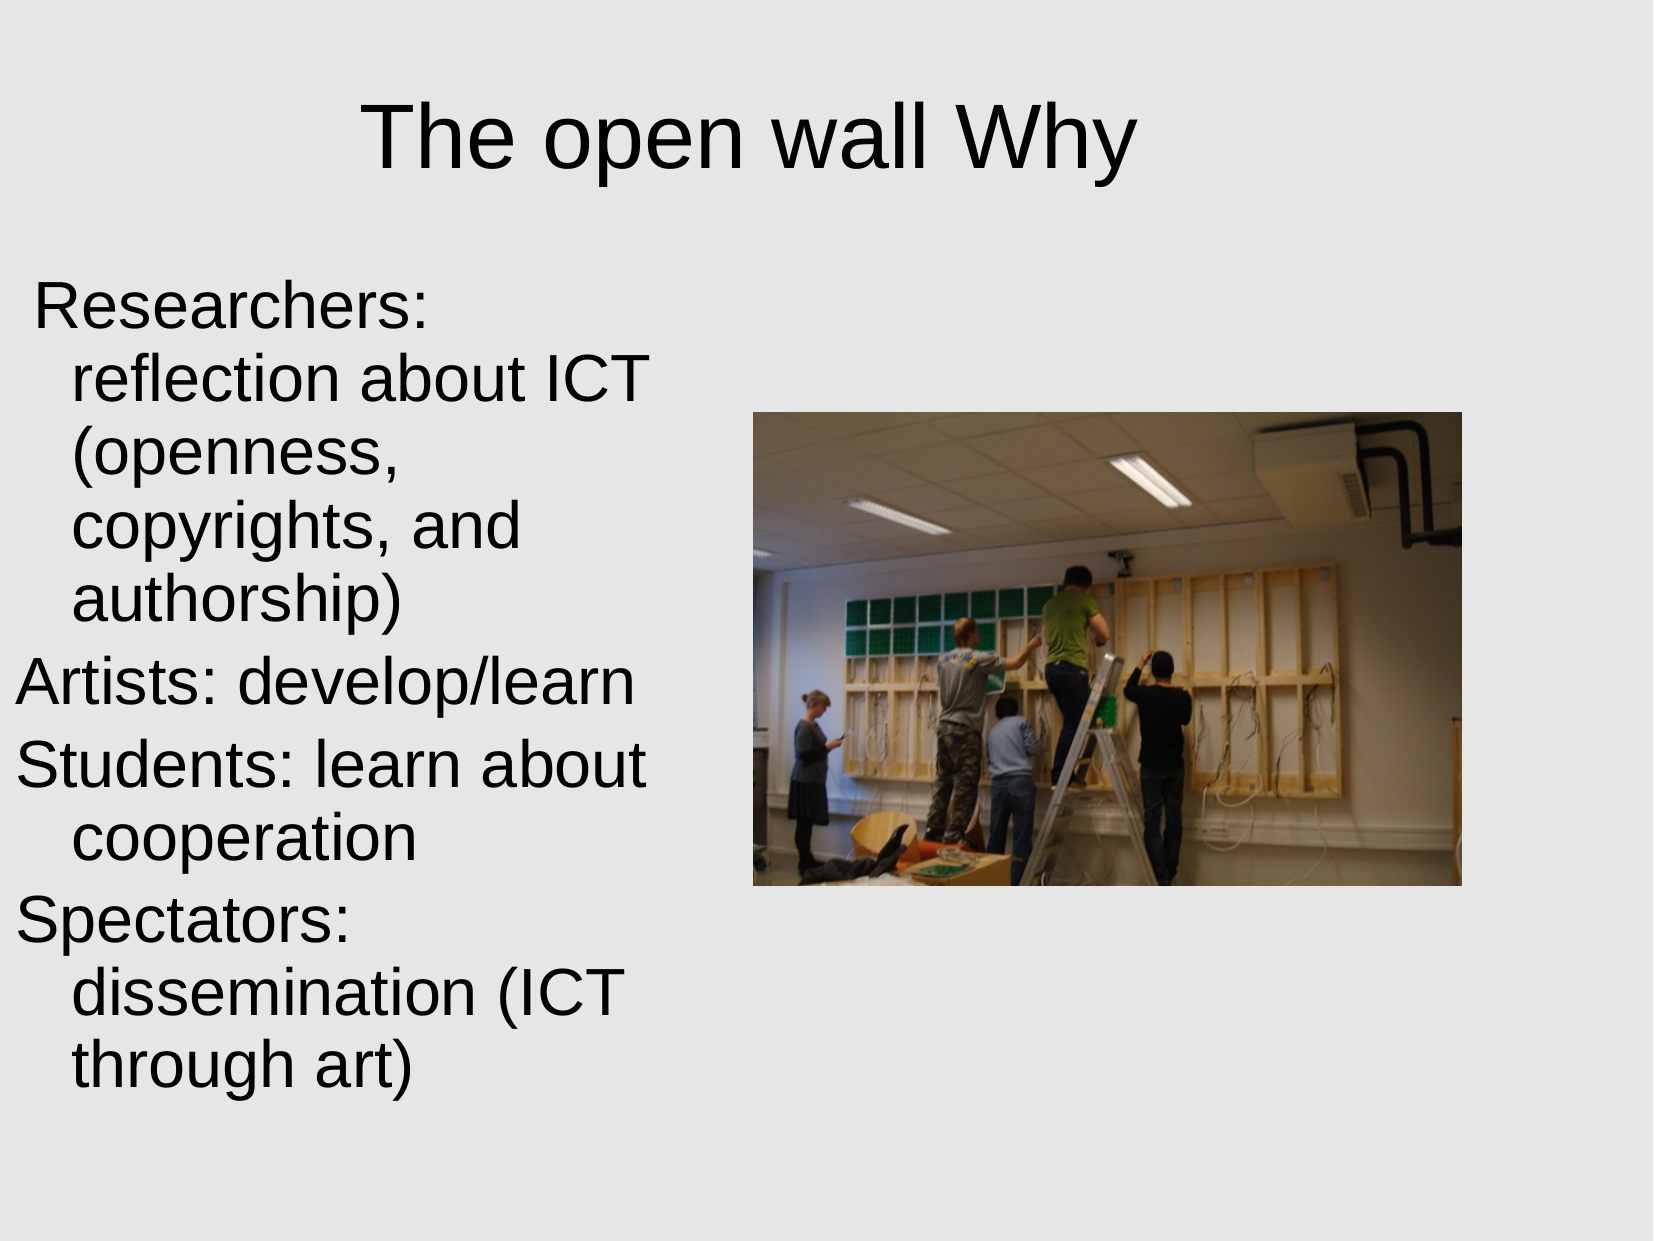

The open wall Why
 Researchers: reflection about ICT (openness, copyrights, and authorship)
Artists: develop/learn
Students: learn about cooperation
Spectators: dissemination (ICT through art)